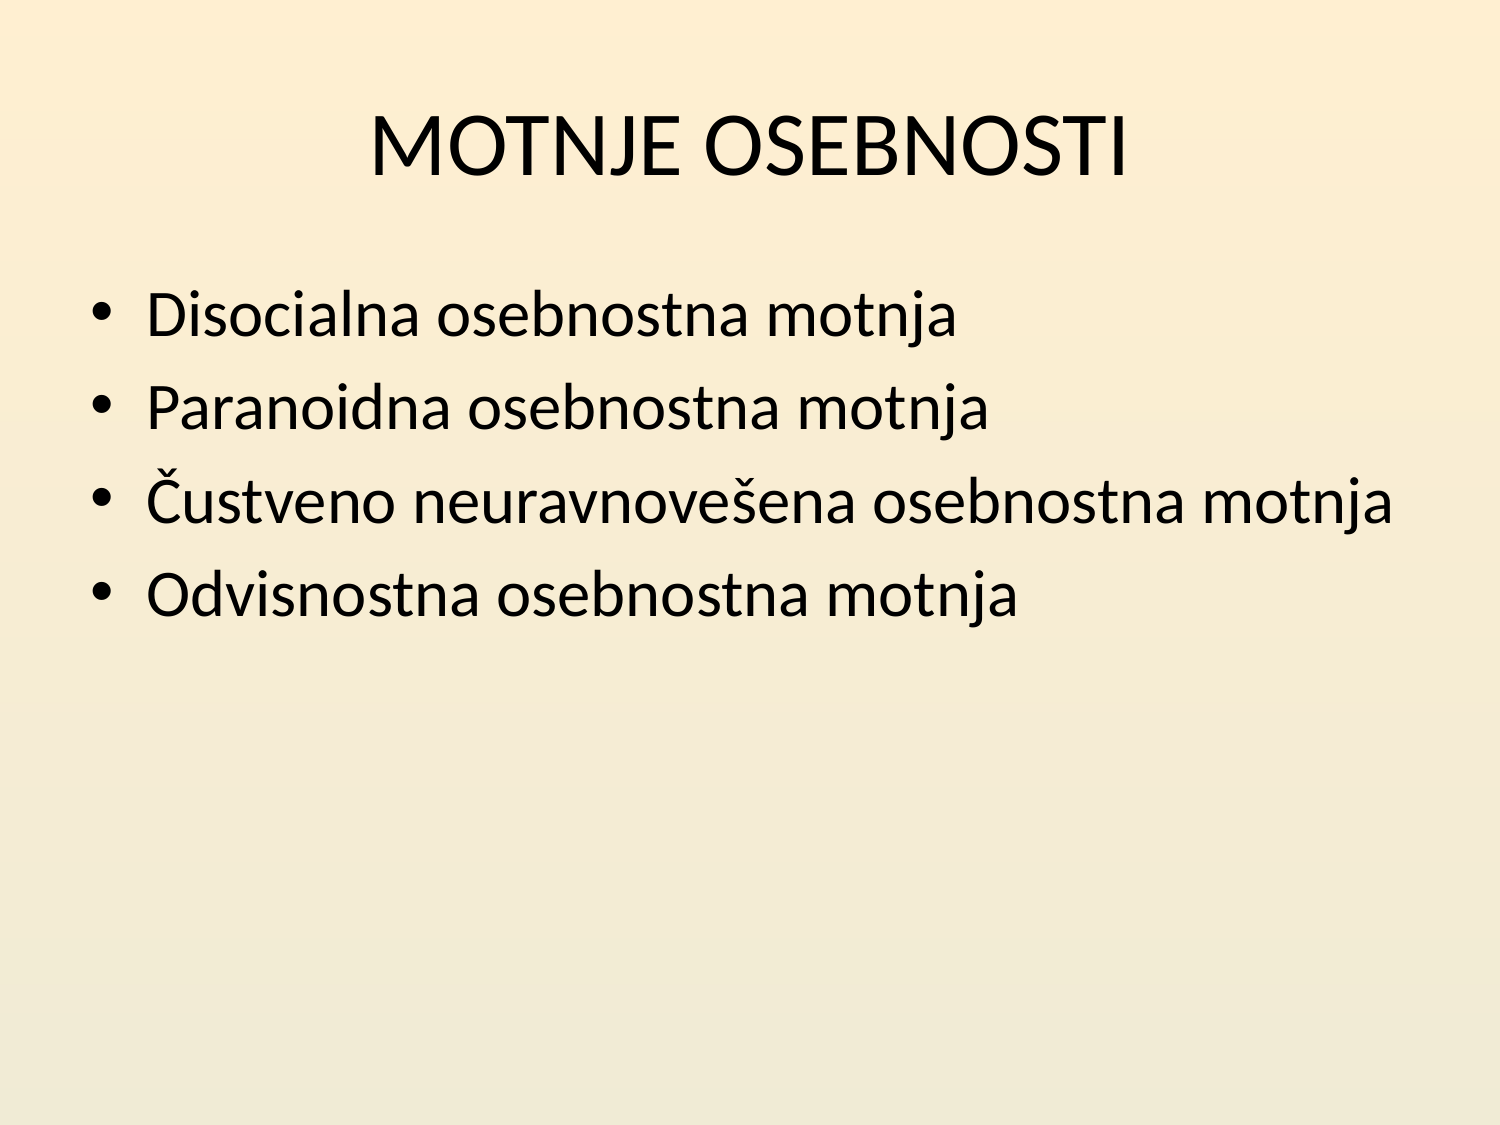

# MOTNJE OSEBNOSTI
Disocialna osebnostna motnja
Paranoidna osebnostna motnja
Čustveno neuravnovešena osebnostna motnja
Odvisnostna osebnostna motnja